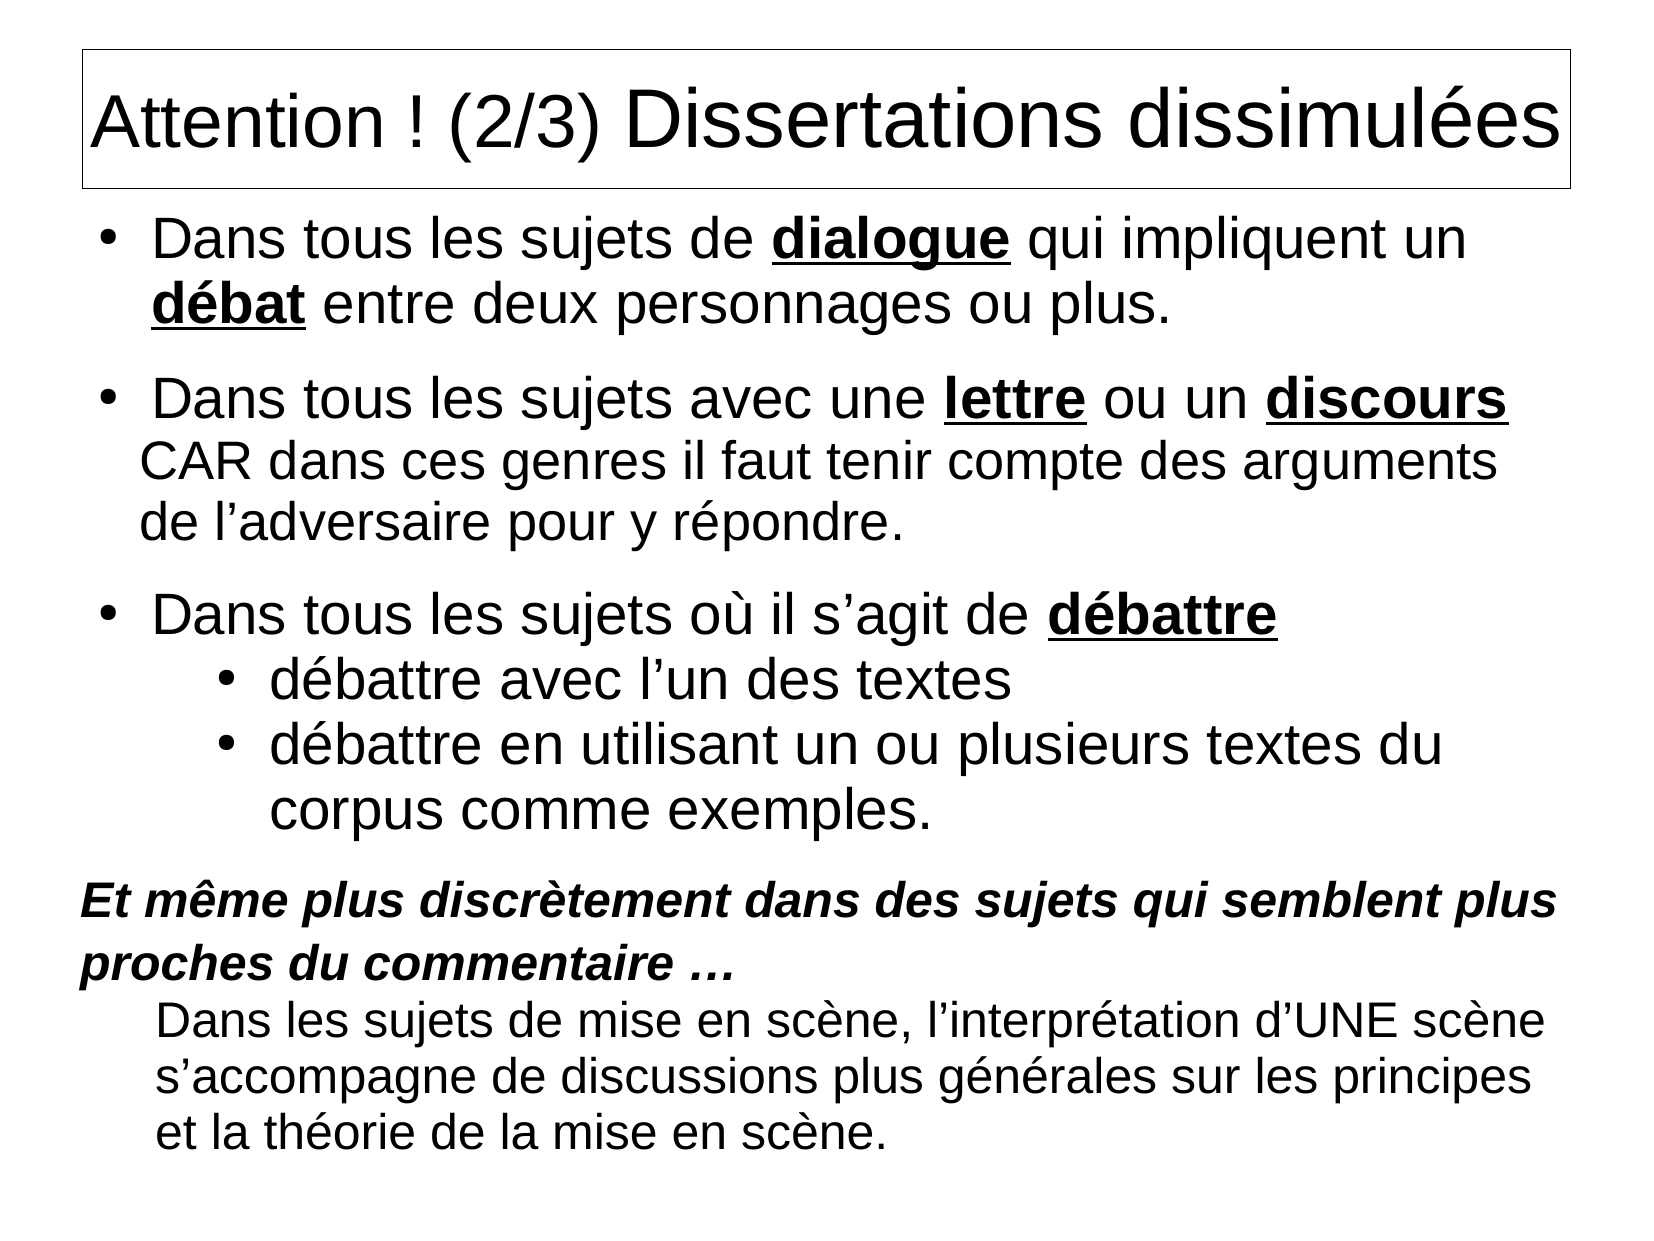

# Attention ! (2/3) Dissertations dissimulées
Dans tous les sujets de dialogue qui impliquent un débat entre deux personnages ou plus.
Dans tous les sujets avec une lettre ou un discours
CAR dans ces genres il faut tenir compte des arguments de l’adversaire pour y répondre.
Dans tous les sujets où il s’agit de débattre
débattre avec l’un des textes
débattre en utilisant un ou plusieurs textes du corpus comme exemples.
Et même plus discrètement dans des sujets qui semblent plus proches du commentaire …
Dans les sujets de mise en scène, l’interprétation d’UNE scène s’accompagne de discussions plus générales sur les principes et la théorie de la mise en scène.